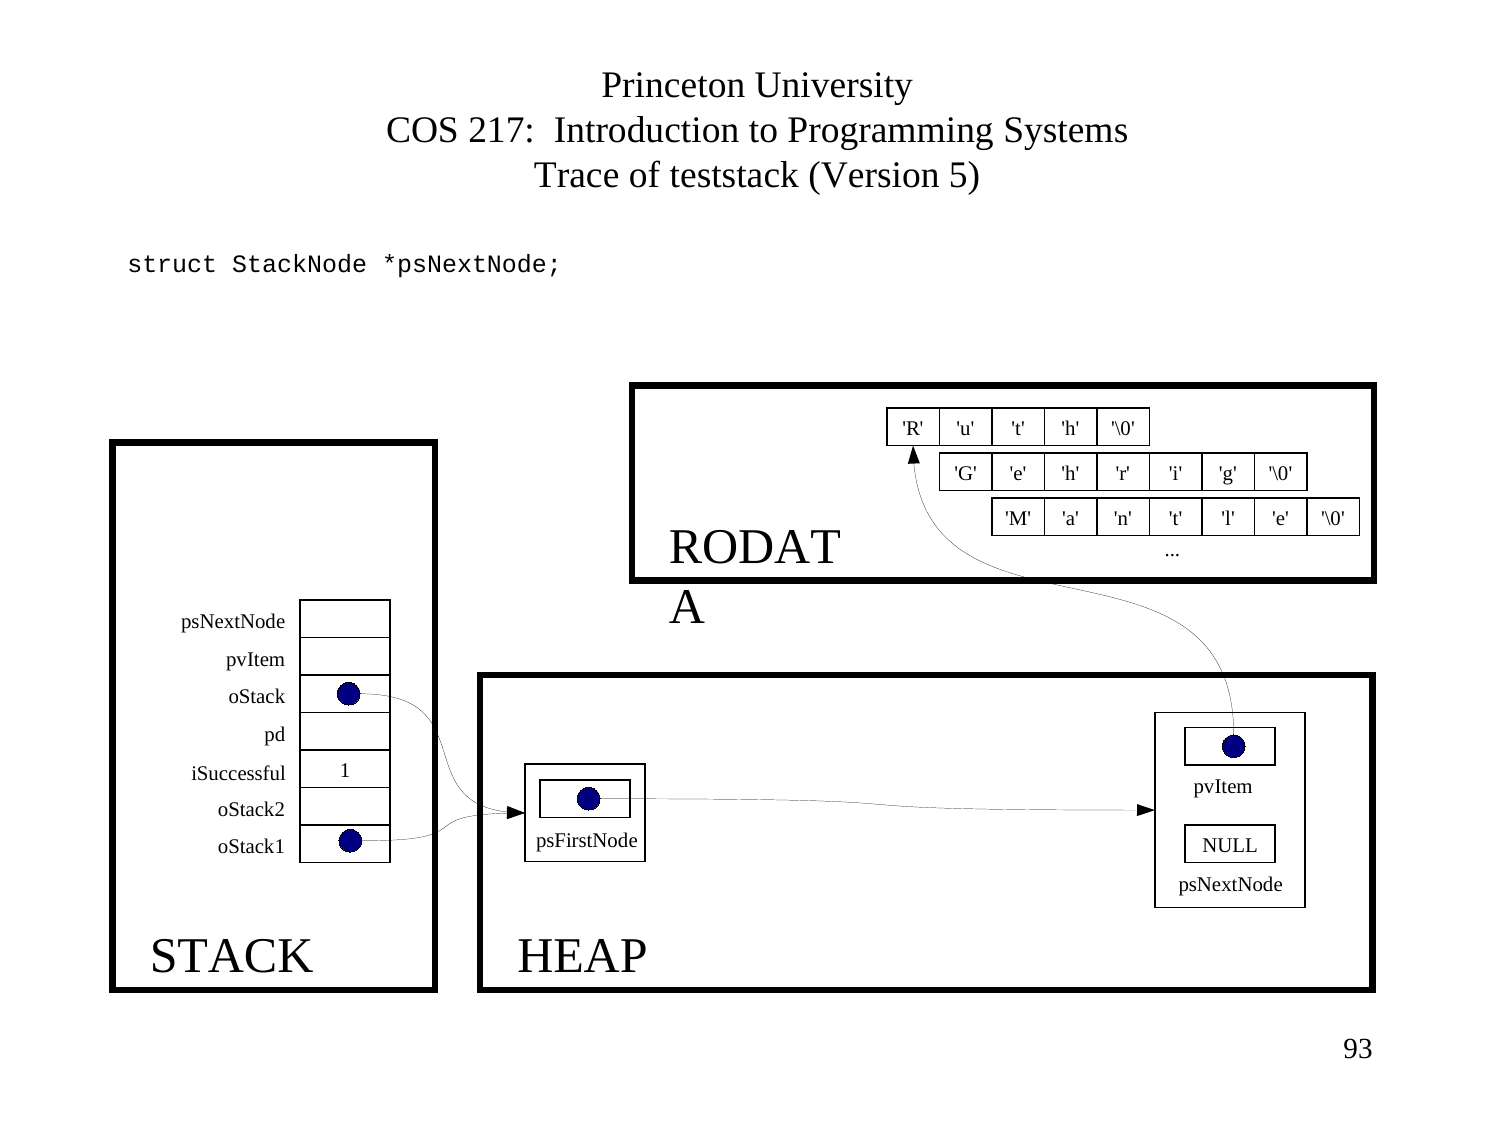

Princeton University
COS 217: Introduction to Programming Systems
Trace of teststack (Version 5)
struct StackNode *psNextNode;
'R'
'u'
't'
'h'
'\0'
'G'
'e'
'h'
'r'
'i'
'g'
'\0'
'M'
'a'
'n'
't'
'l'
'e'
'\0'
RODATA
...
psNextNode
pvItem
oStack
pd
1
iSuccessful
pvItem
oStack2
psFirstNode
oStack1
NULL
psNextNode
STACK
HEAP
93